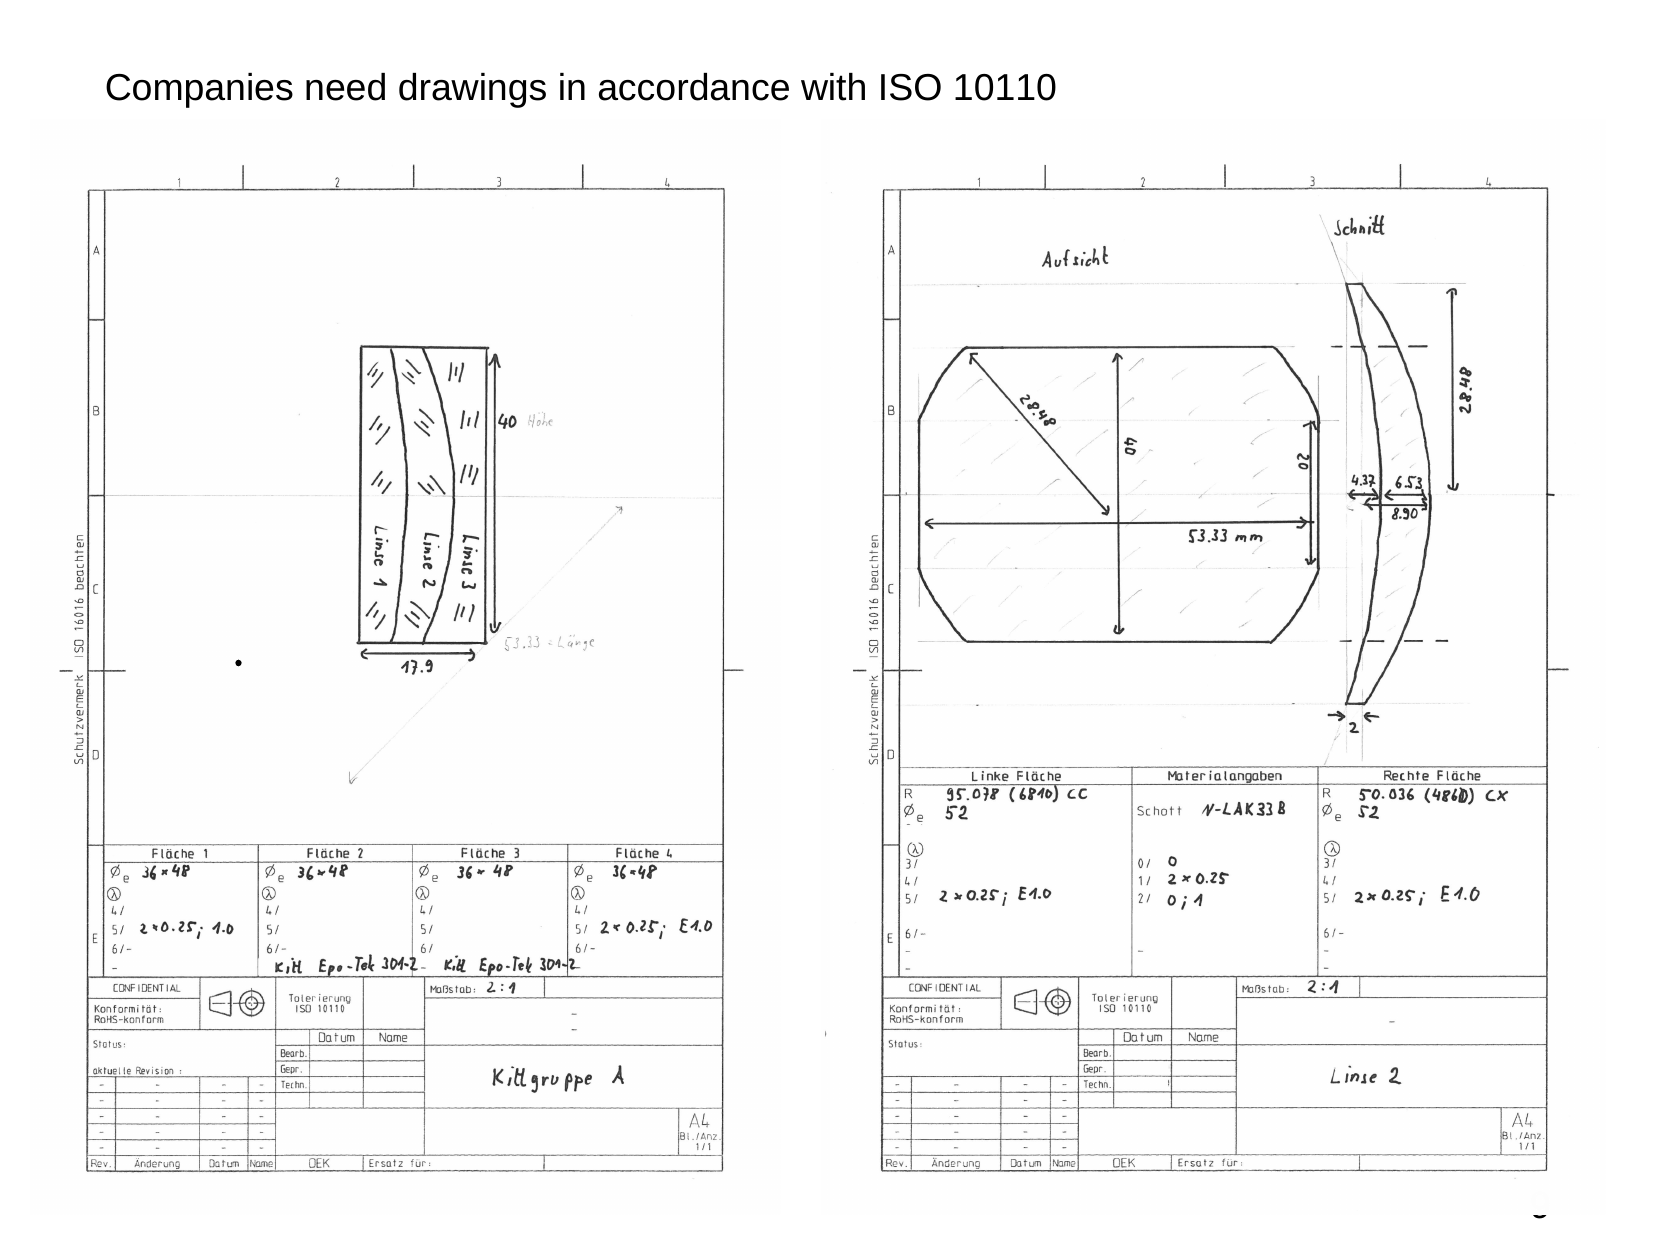

Companies need drawings in accordance with ISO 10110
9